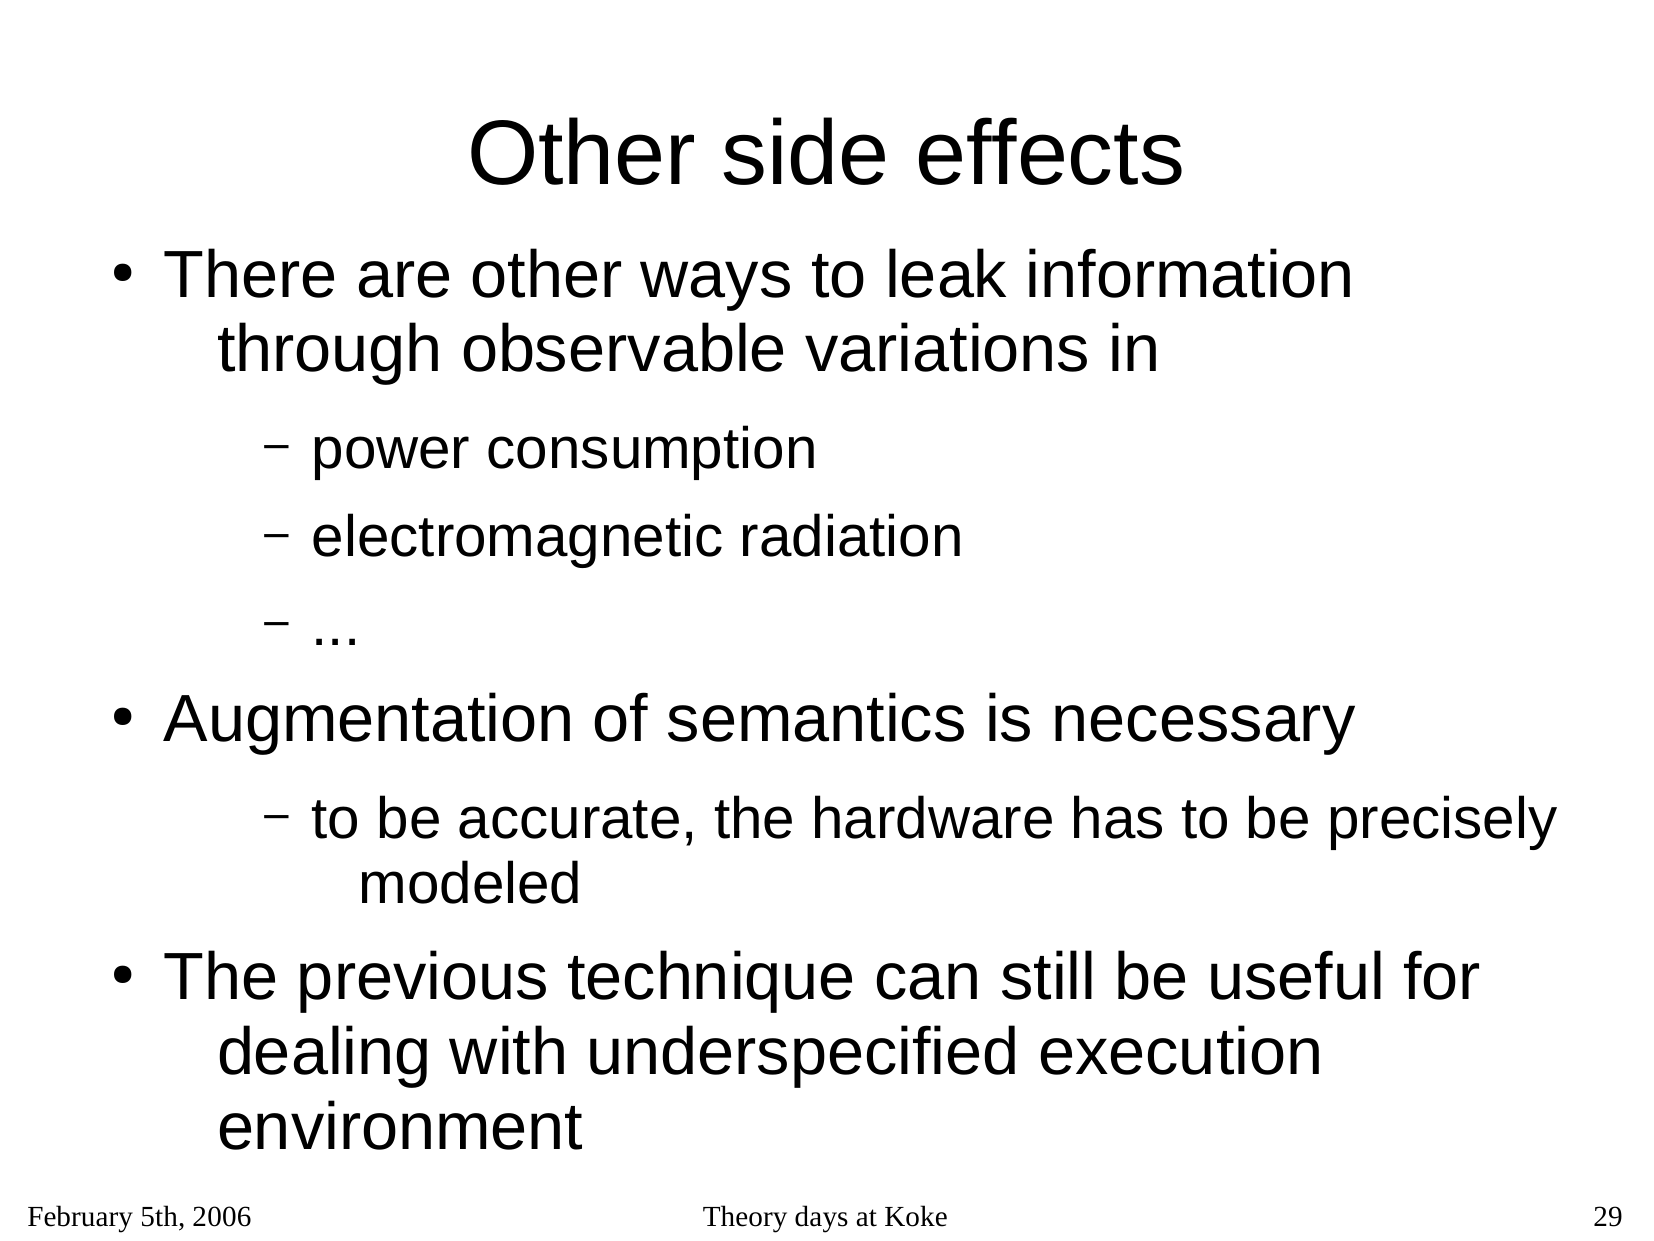

# Other side effects
There are other ways to leak information through observable variations in
power consumption
electromagnetic radiation
...
Augmentation of semantics is necessary
to be accurate, the hardware has to be precisely modeled
The previous technique can still be useful for dealing with underspecified execution environment
February 5th, 2006
Theory days at Koke
29